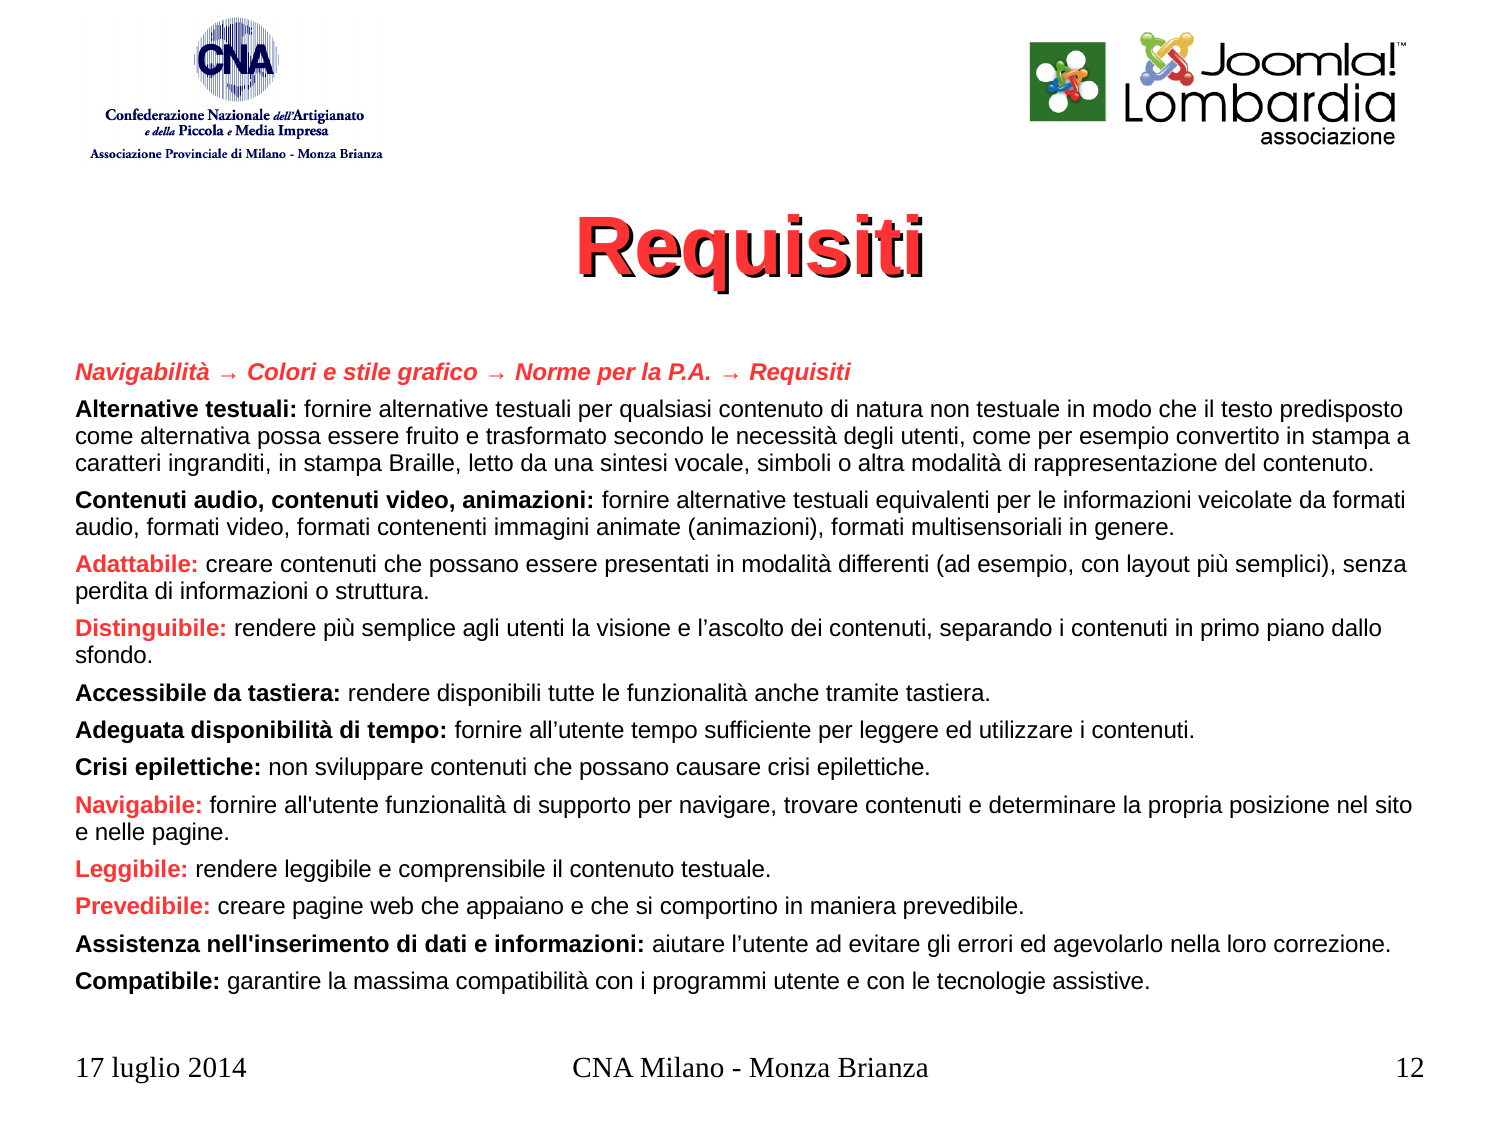

# Requisiti
Navigabilità → Colori e stile grafico → Norme per la P.A. → Requisiti
Alternative testuali: fornire alternative testuali per qualsiasi contenuto di natura non testuale in modo che il testo predisposto come alternativa possa essere fruito e trasformato secondo le necessità degli utenti, come per esempio convertito in stampa a caratteri ingranditi, in stampa Braille, letto da una sintesi vocale, simboli o altra modalità di rappresentazione del contenuto.
Contenuti audio, contenuti video, animazioni: fornire alternative testuali equivalenti per le informazioni veicolate da formati audio, formati video, formati contenenti immagini animate (animazioni), formati multisensoriali in genere.
Adattabile: creare contenuti che possano essere presentati in modalità differenti (ad esempio, con layout più semplici), senza perdita di informazioni o struttura.
Distinguibile: rendere più semplice agli utenti la visione e l’ascolto dei contenuti, separando i contenuti in primo piano dallo sfondo.
Accessibile da tastiera: rendere disponibili tutte le funzionalità anche tramite tastiera.
Adeguata disponibilità di tempo: fornire all’utente tempo sufficiente per leggere ed utilizzare i contenuti.
Crisi epilettiche: non sviluppare contenuti che possano causare crisi epilettiche.
Navigabile: fornire all'utente funzionalità di supporto per navigare, trovare contenuti e determinare la propria posizione nel sito e nelle pagine.
Leggibile: rendere leggibile e comprensibile il contenuto testuale.
Prevedibile: creare pagine web che appaiano e che si comportino in maniera prevedibile.
Assistenza nell'inserimento di dati e informazioni: aiutare l’utente ad evitare gli errori ed agevolarlo nella loro correzione.
Compatibile: garantire la massima compatibilità con i programmi utente e con le tecnologie assistive.
17 luglio 2014
CNA Milano - Monza Brianza
12